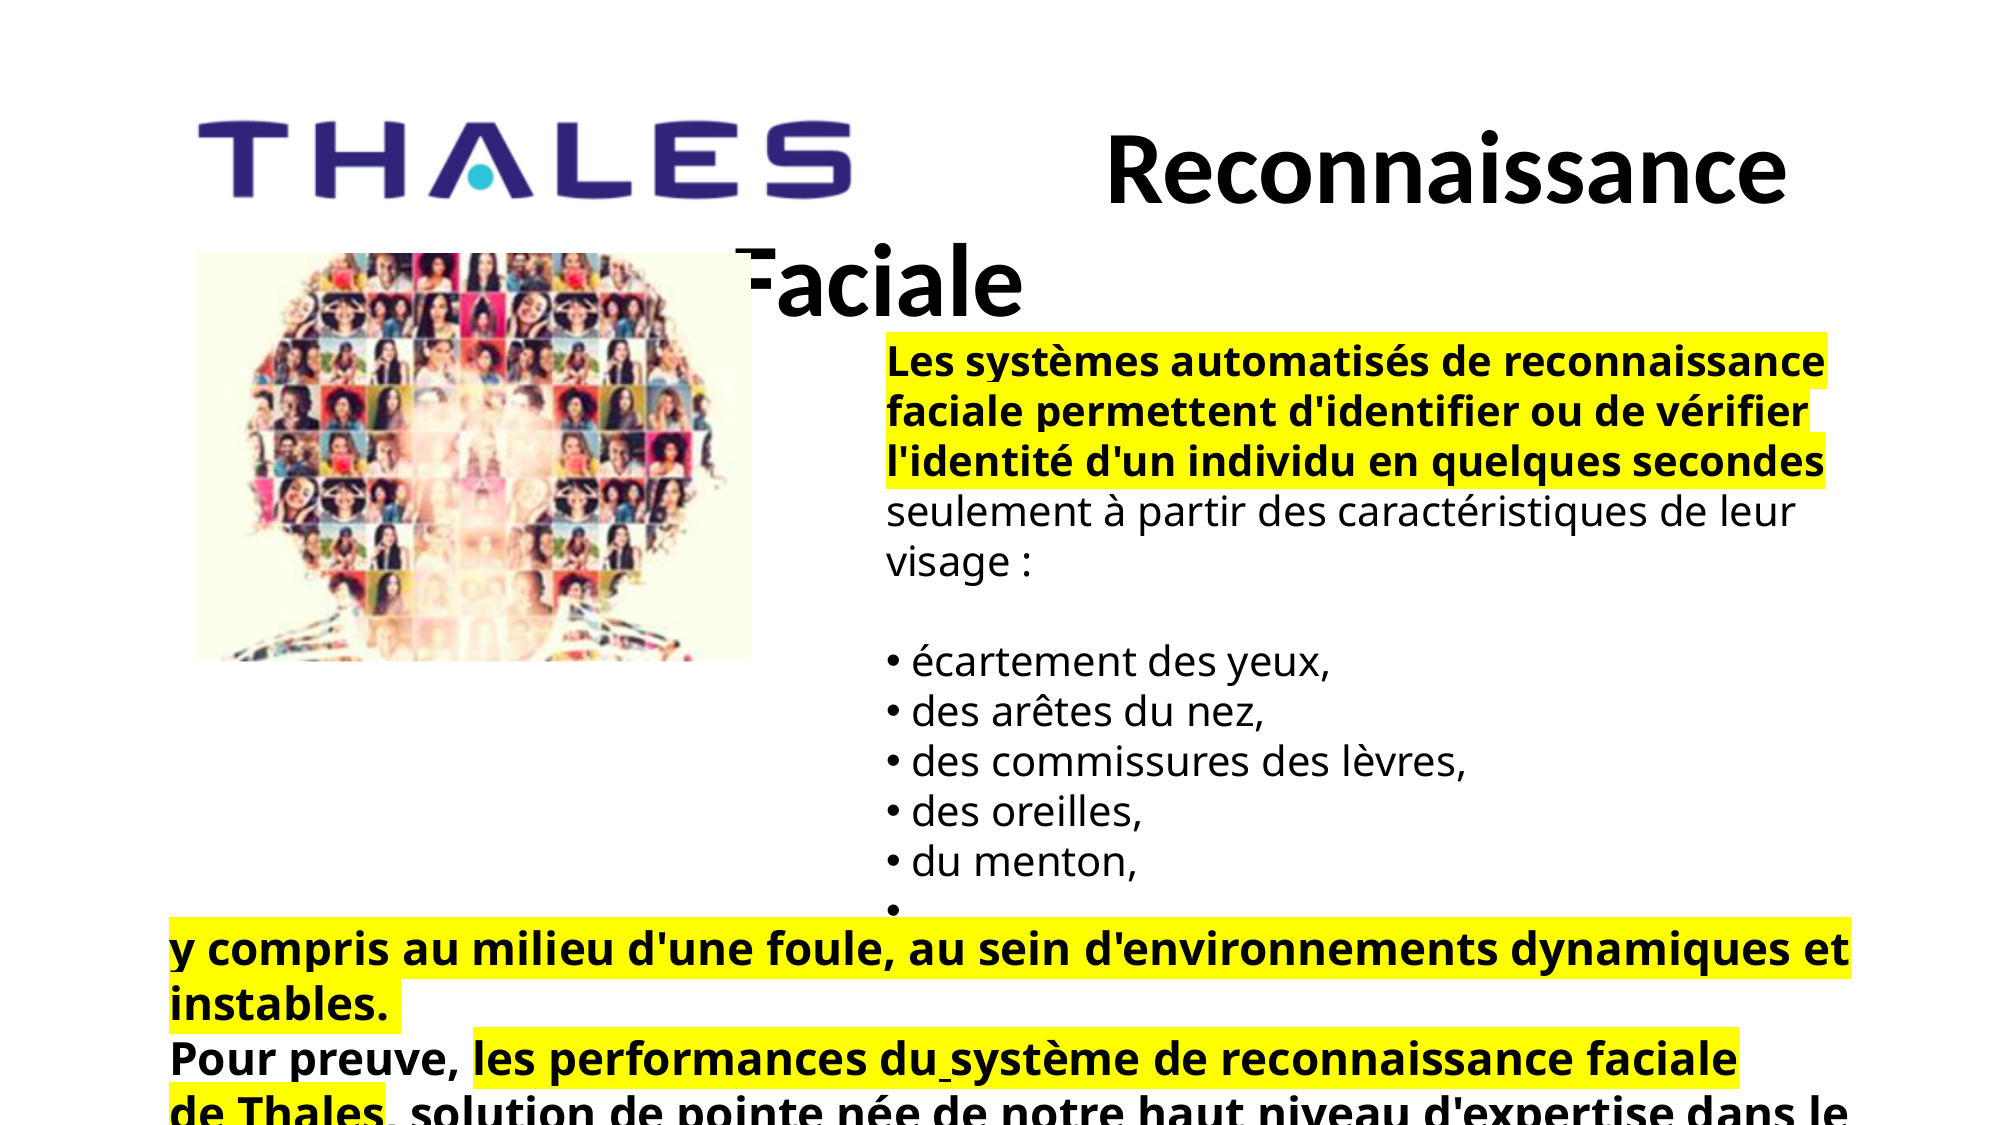

# Reconnaissance Faciale
Les systèmes automatisés de reconnaissance faciale permettent d'identifier ou de vérifier l'identité d'un individu en quelques secondes seulement à partir des caractéristiques de leur visage :
 écartement des yeux,
 des arêtes du nez,
 des commissures des lèvres,
 des oreilles,
 du menton,
…
y compris au milieu d'une foule, au sein d'environnements dynamiques et instables.
Pour preuve, les performances du système de reconnaissance faciale de Thales, solution de pointe née de notre haut niveau d'expertise dans le domaine de la biométrie.